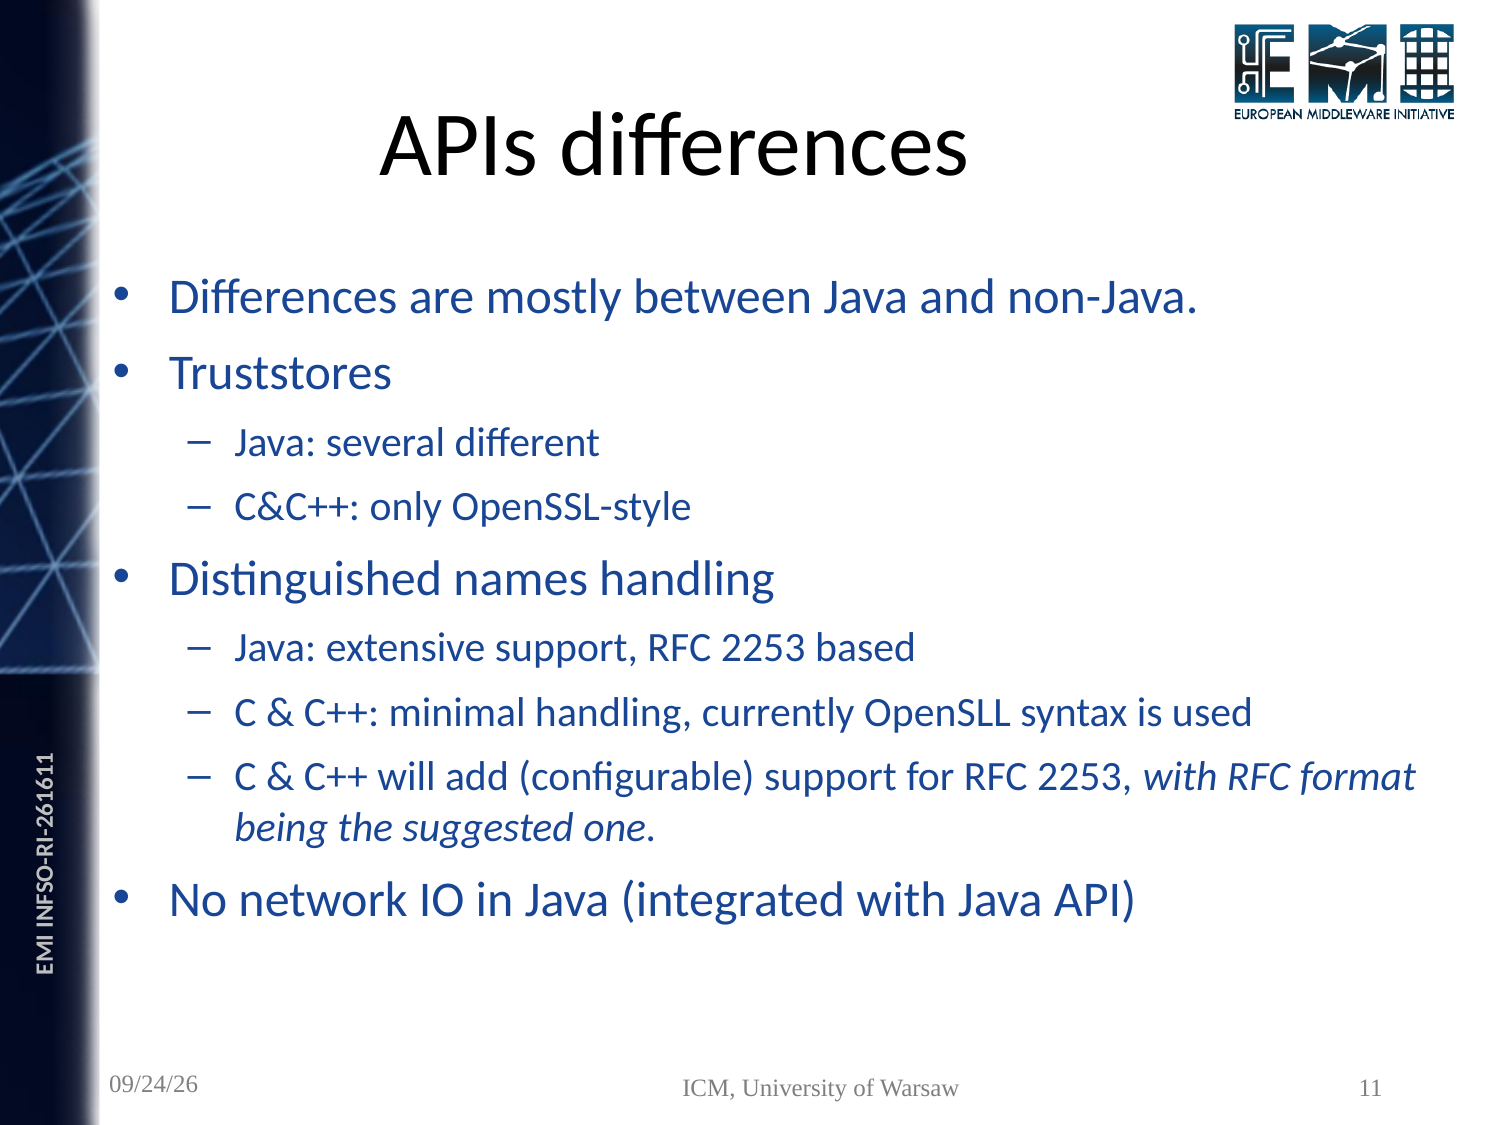

# APIs differences
Differences are mostly between Java and non-Java.
Truststores
Java: several different
C&C++: only OpenSSL-style
Distinguished names handling
Java: extensive support, RFC 2253 based
C & C++: minimal handling, currently OpenSLL syntax is used
C & C++ will add (configurable) support for RFC 2253, with RFC format being the suggested one.
No network IO in Java (integrated with Java API)
11